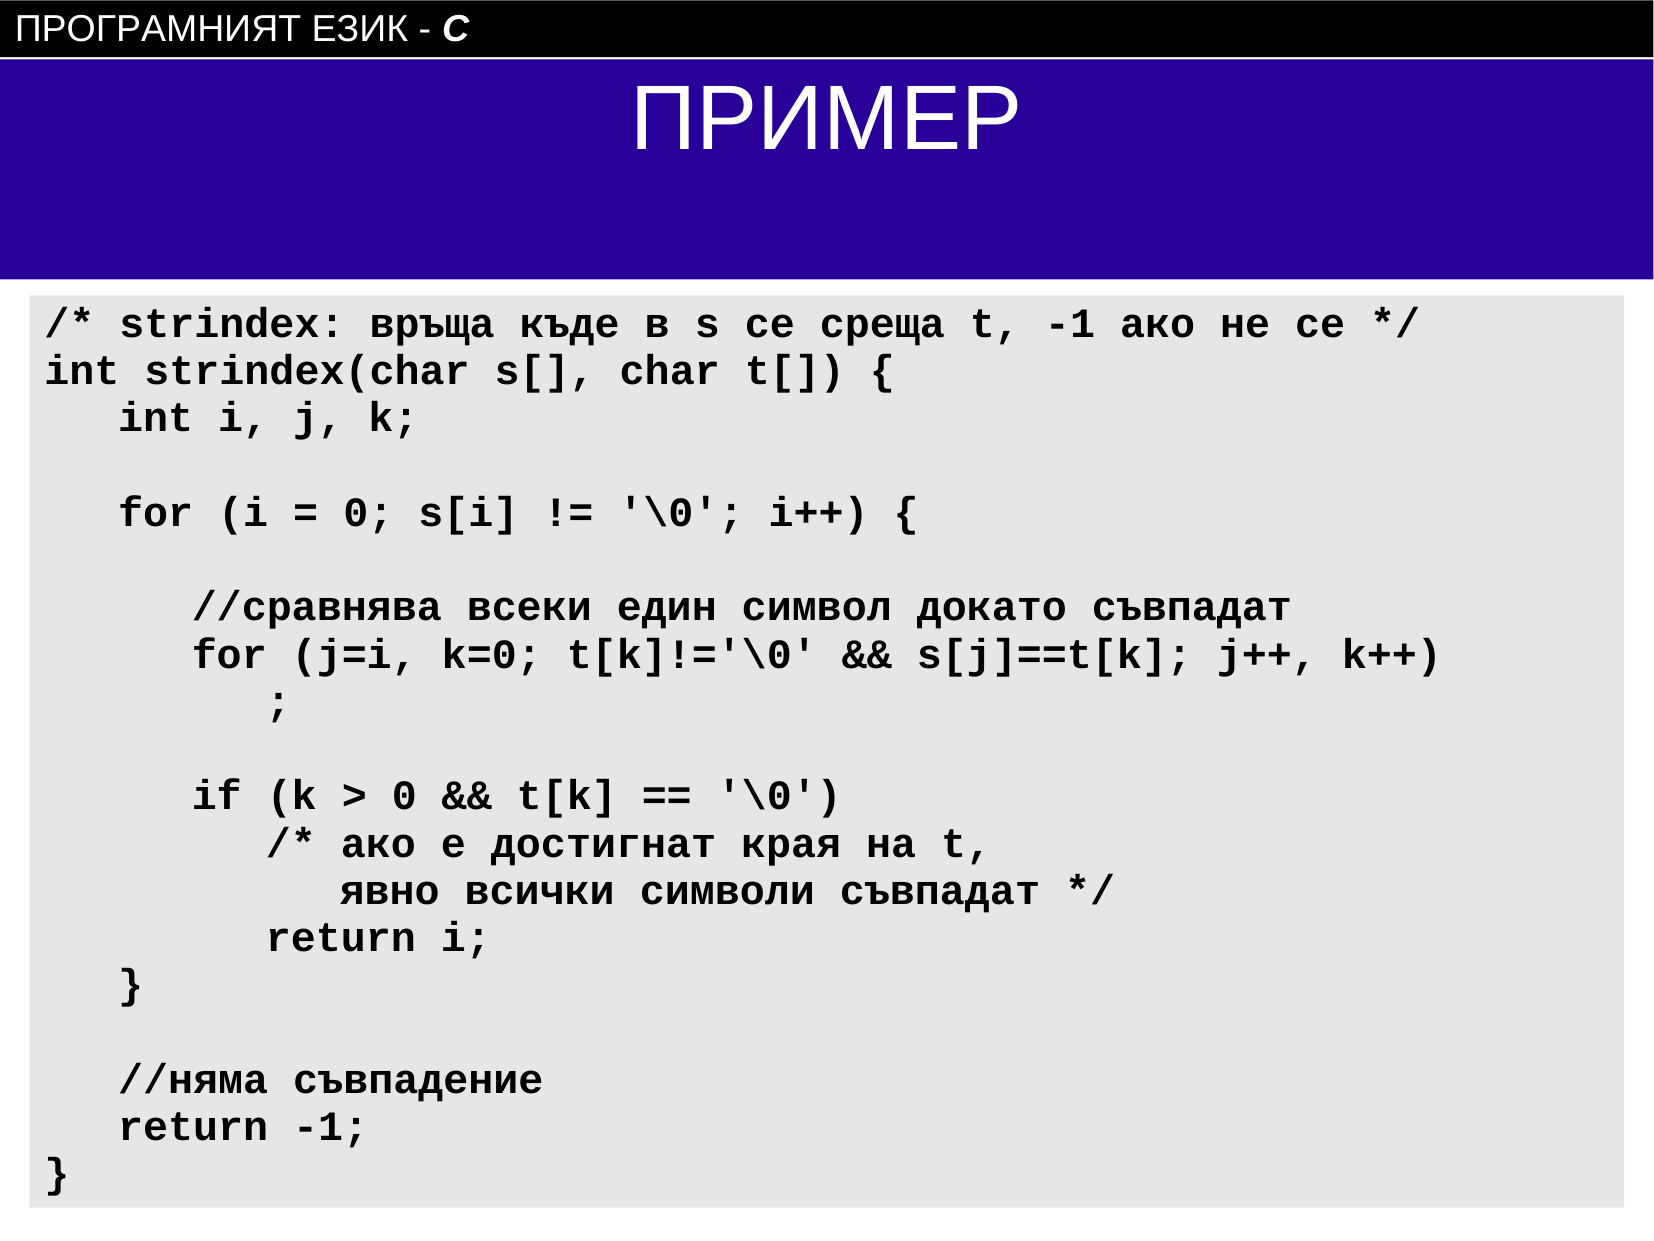

ПРОГРАМНИЯT ЕЗИК - С
								 ПРИМЕР
/* strindex: връща къде в s се среща t, -1 ако не се */
int strindex(char s[], char t[]) {
	int i, j, k;
	for (i = 0; s[i] != '\0'; i++) {
		//сравнява всеки един символ докато съвпадат
		for (j=i, k=0; t[k]!='\0' && s[j]==t[k]; j++, k++)
			;
		if (k > 0 && t[k] == '\0')
			/* ако е достигнат края на t,
				явно всички символи съвпадат */
			return i;
	}
	//няма съвпадение
	return -1;
}